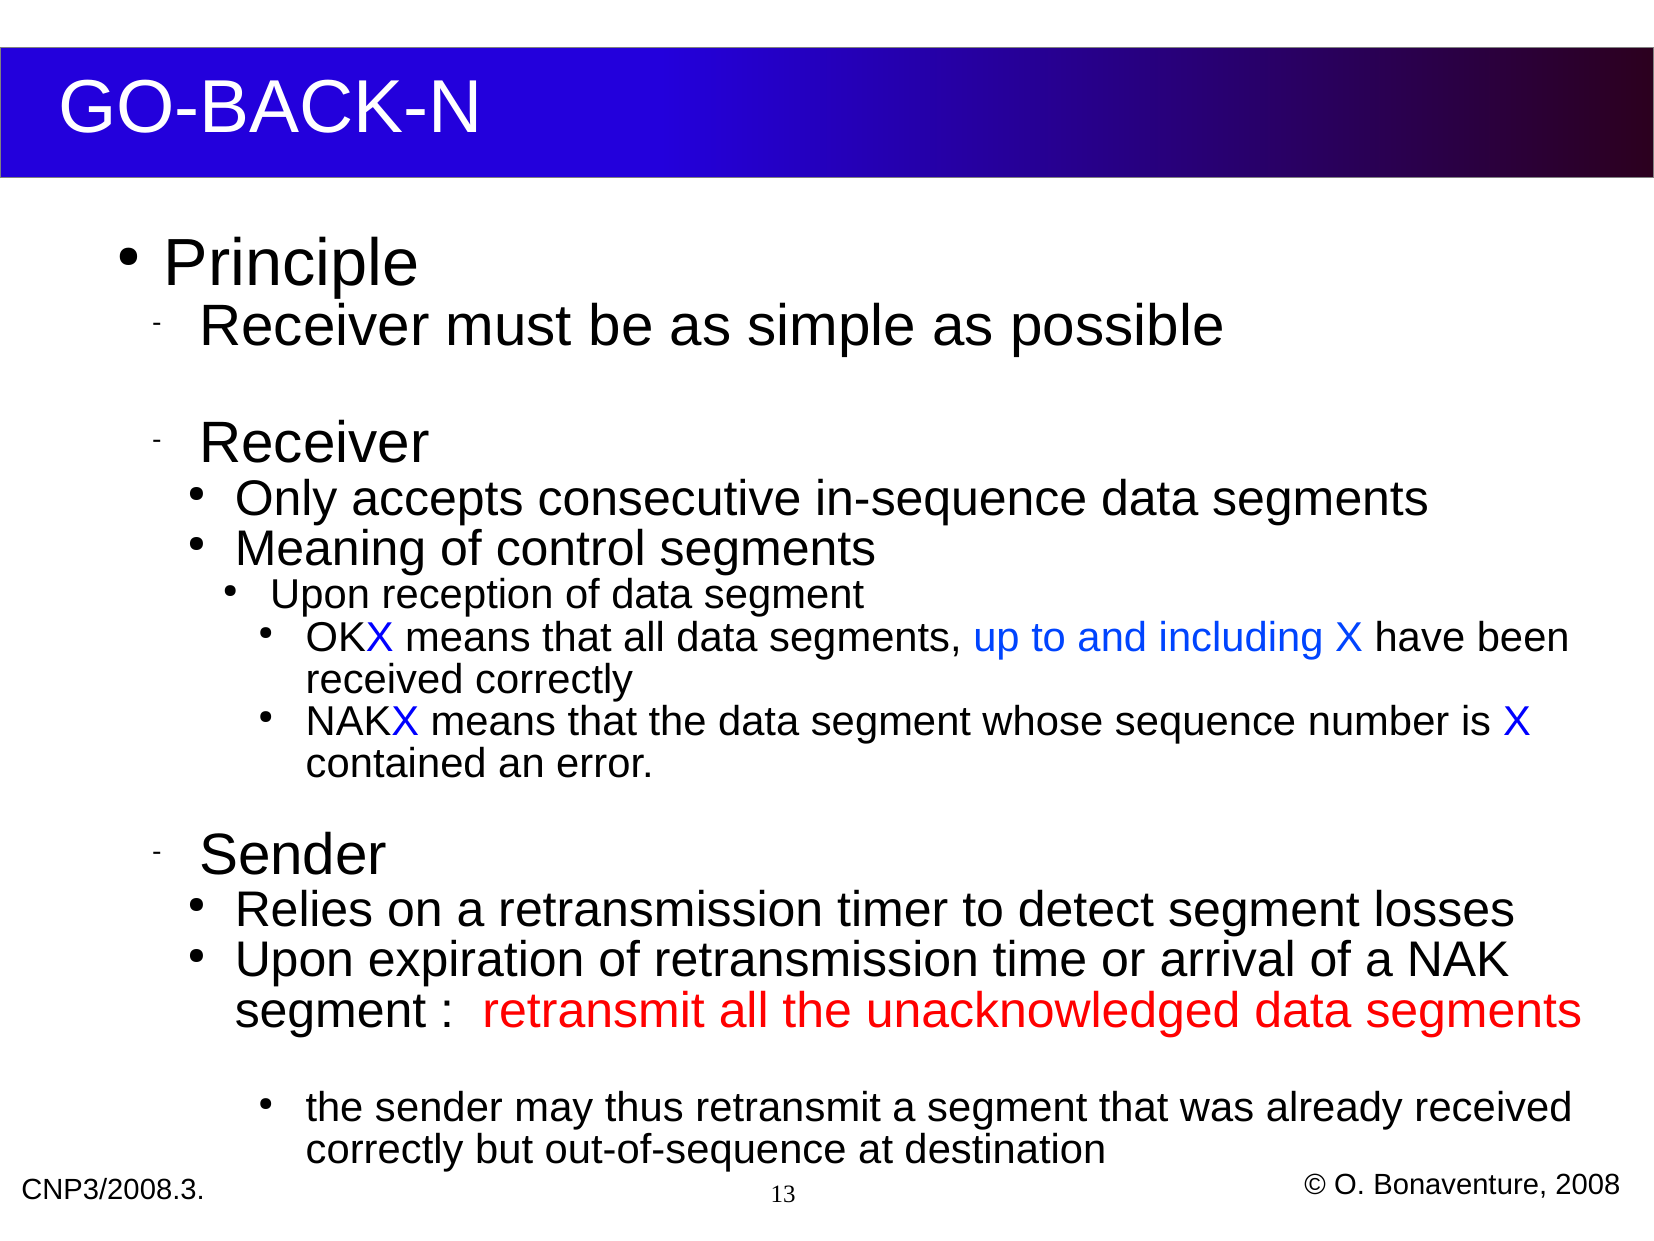

# GO-BACK-N
Principle
Receiver must be as simple as possible
Receiver
Only accepts consecutive in-sequence data segments
Meaning of control segments
Upon reception of data segment
OKX means that all data segments, up to and including X have been received correctly
NAKX means that the data segment whose sequence number is X contained an error.
Sender
Relies on a retransmission timer to detect segment losses
Upon expiration of retransmission time or arrival of a NAK segment : retransmit all the unacknowledged data segments
the sender may thus retransmit a segment that was already received correctly but out-of-sequence at destination
© O. Bonaventure, 2008
CNP3/2008.3.